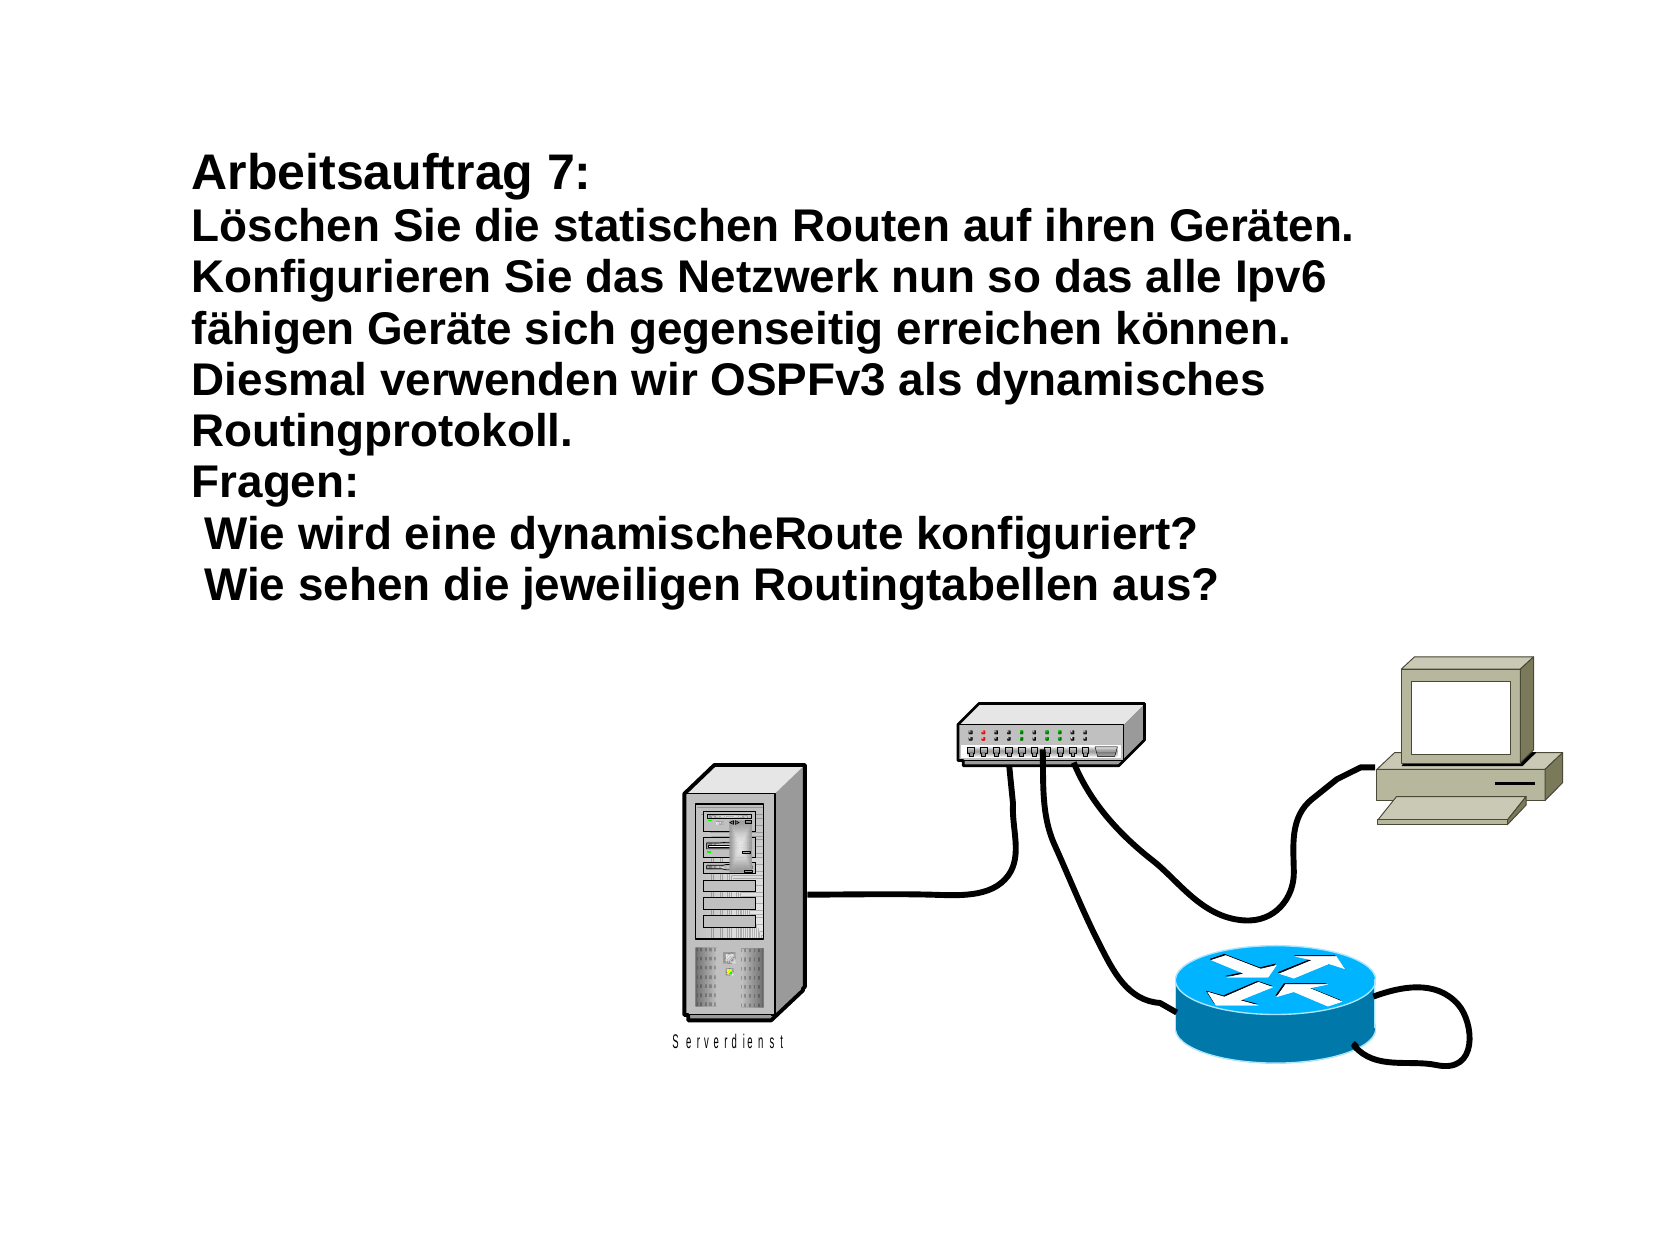

Arbeitsauftrag 7:
Löschen Sie die statischen Routen auf ihren Geräten.
Konfigurieren Sie das Netzwerk nun so das alle Ipv6 fähigen Geräte sich gegenseitig erreichen können. Diesmal verwenden wir OSPFv3 als dynamisches Routingprotokoll.
Fragen:
 Wie wird eine dynamischeRoute konfiguriert?
 Wie sehen die jeweiligen Routingtabellen aus?